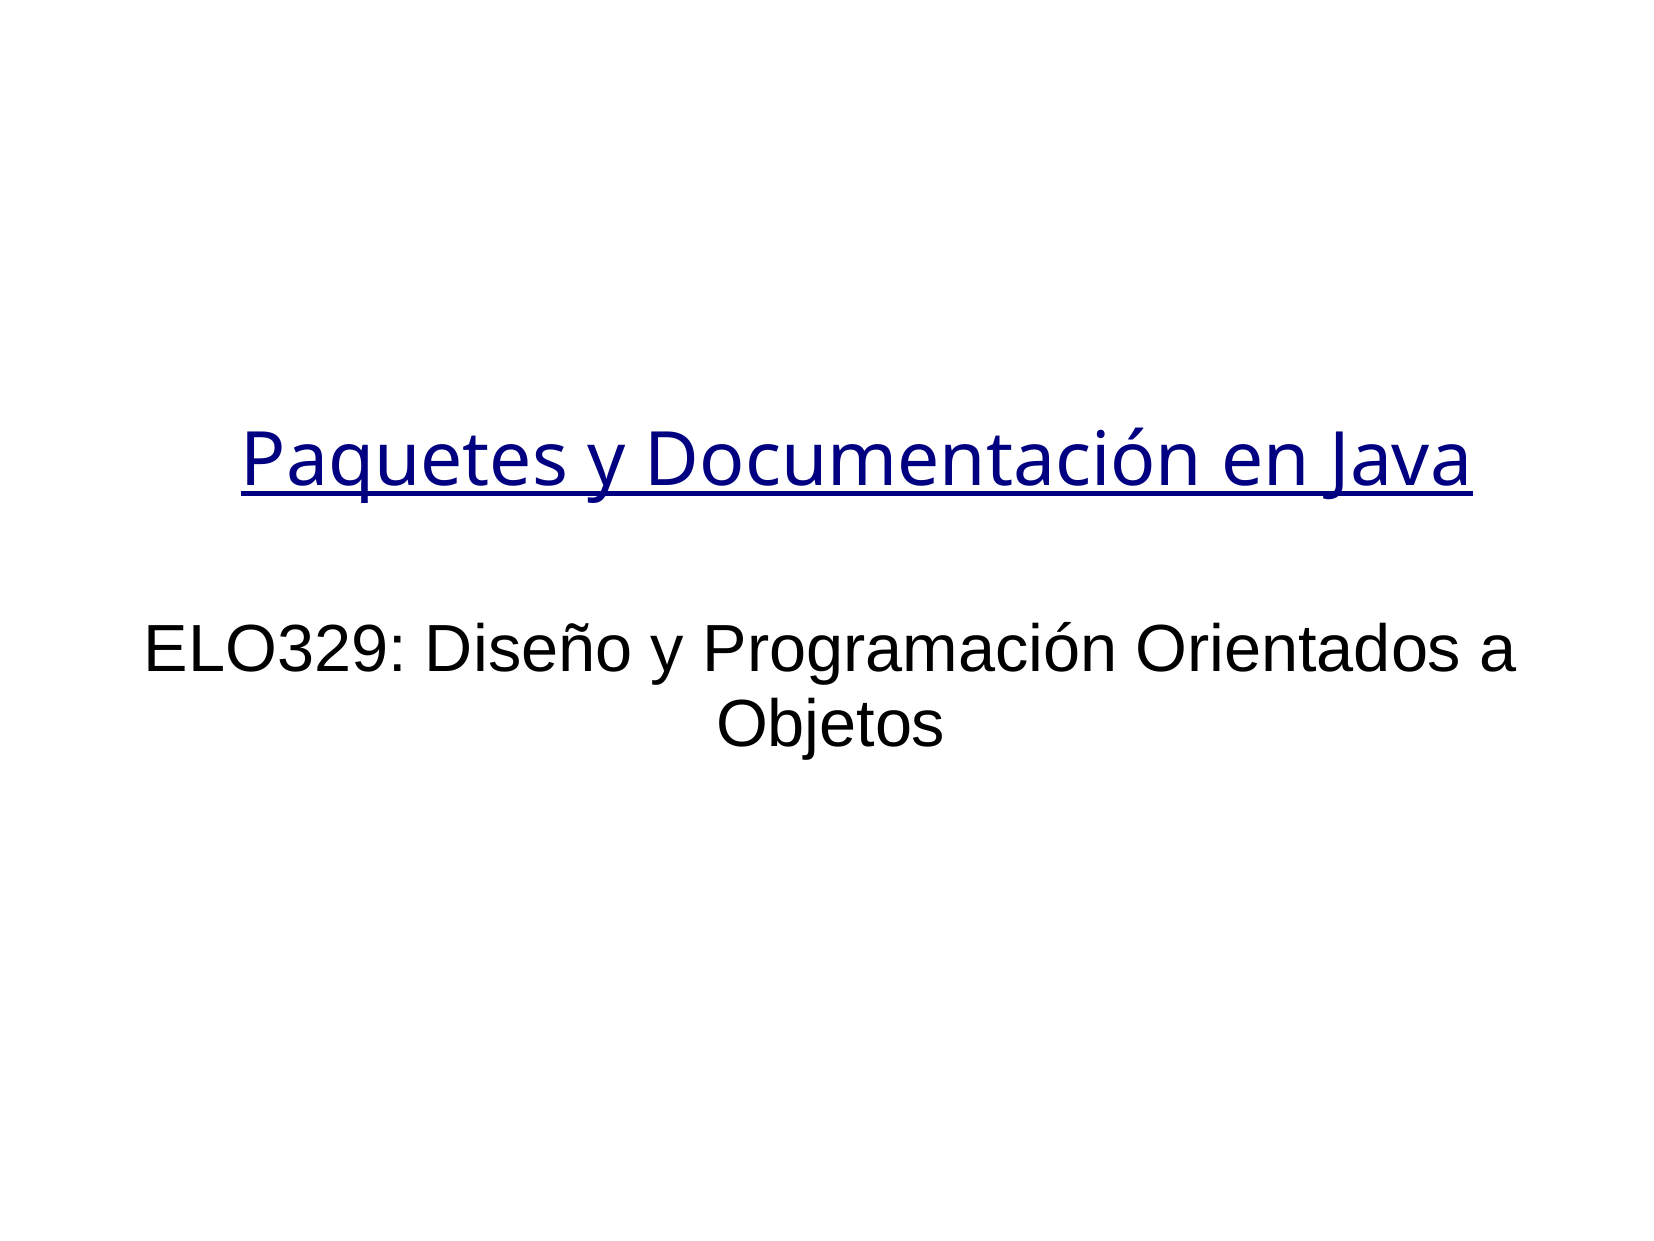

# Paquetes y Documentación en Java
ELO329: Diseño y Programación Orientados a Objetos